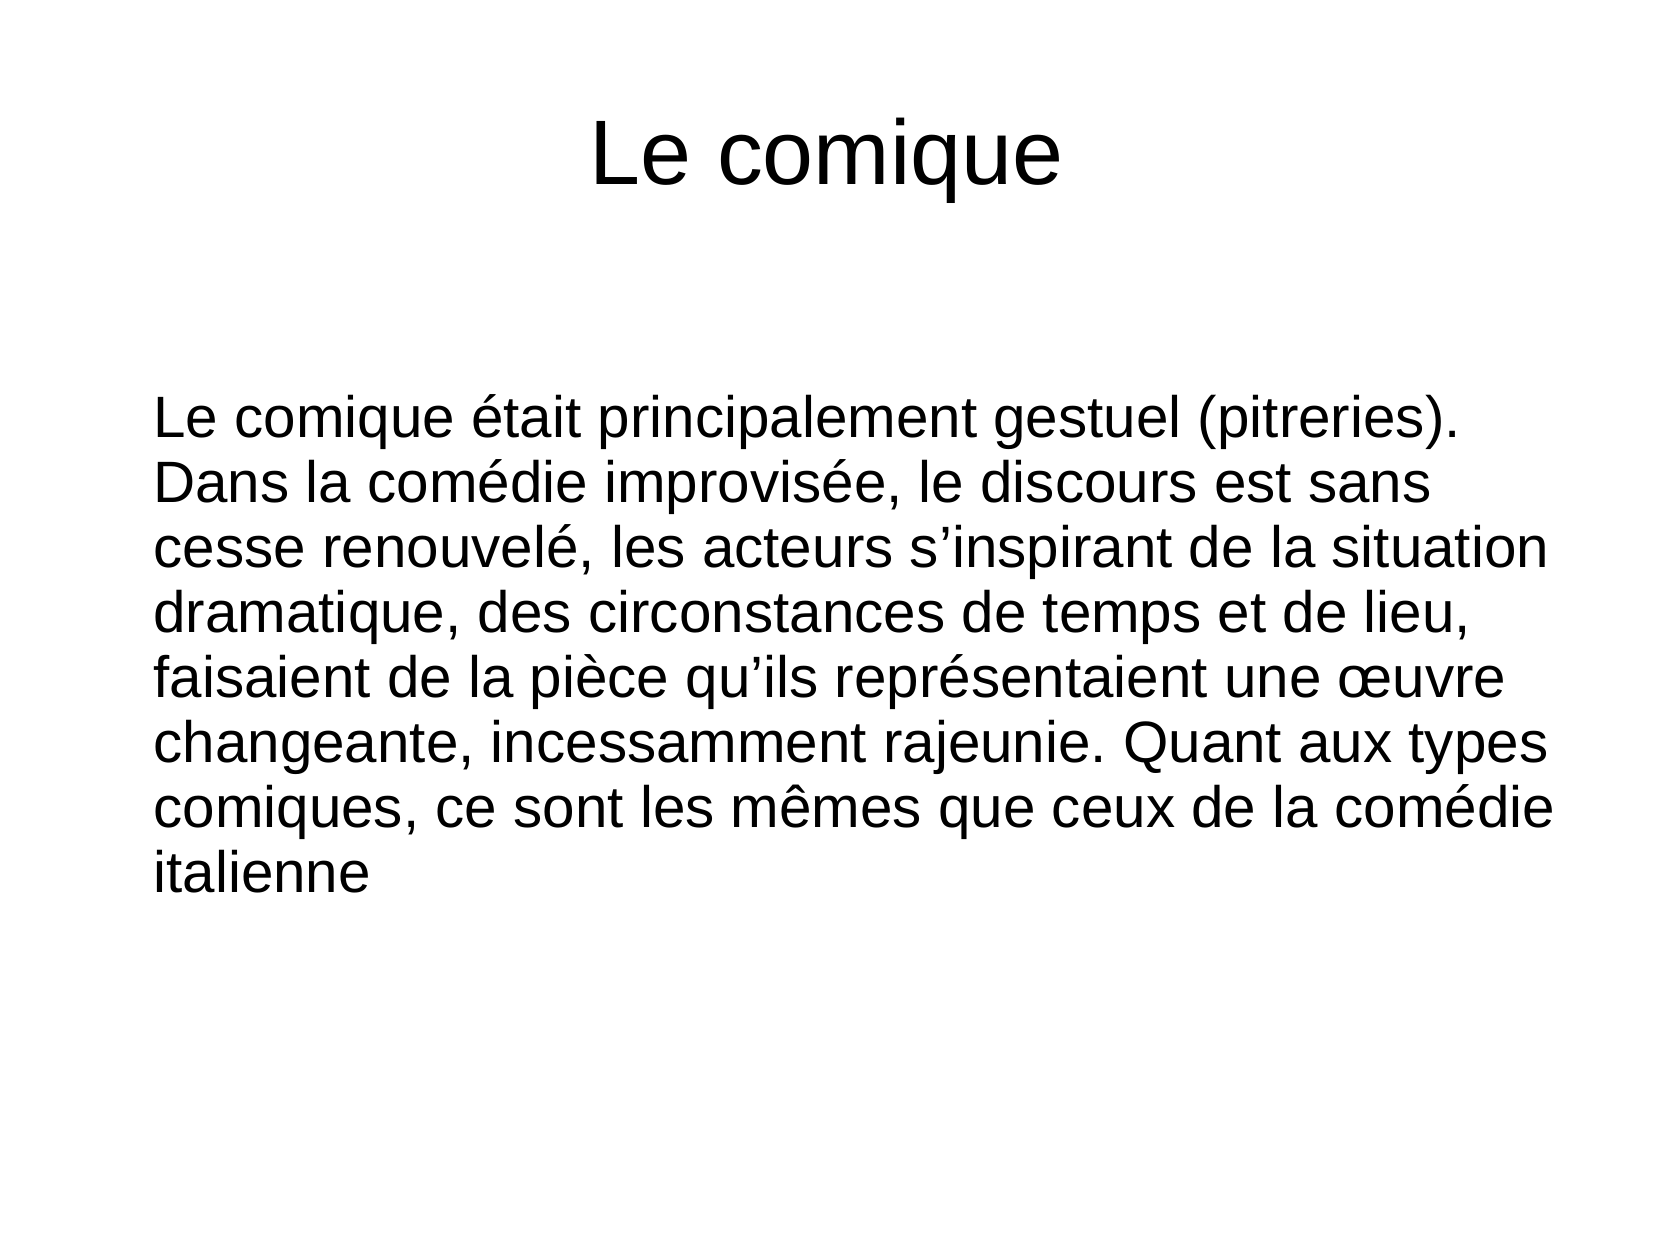

# Le comique
Le comique était principalement gestuel (pitreries). Dans la comédie improvisée, le discours est sans cesse renouvelé, les acteurs s’inspirant de la situation dramatique, des circonstances de temps et de lieu, faisaient de la pièce qu’ils représentaient une œuvre changeante, incessamment rajeunie. Quant aux types comiques, ce sont les mêmes que ceux de la comédie italienne